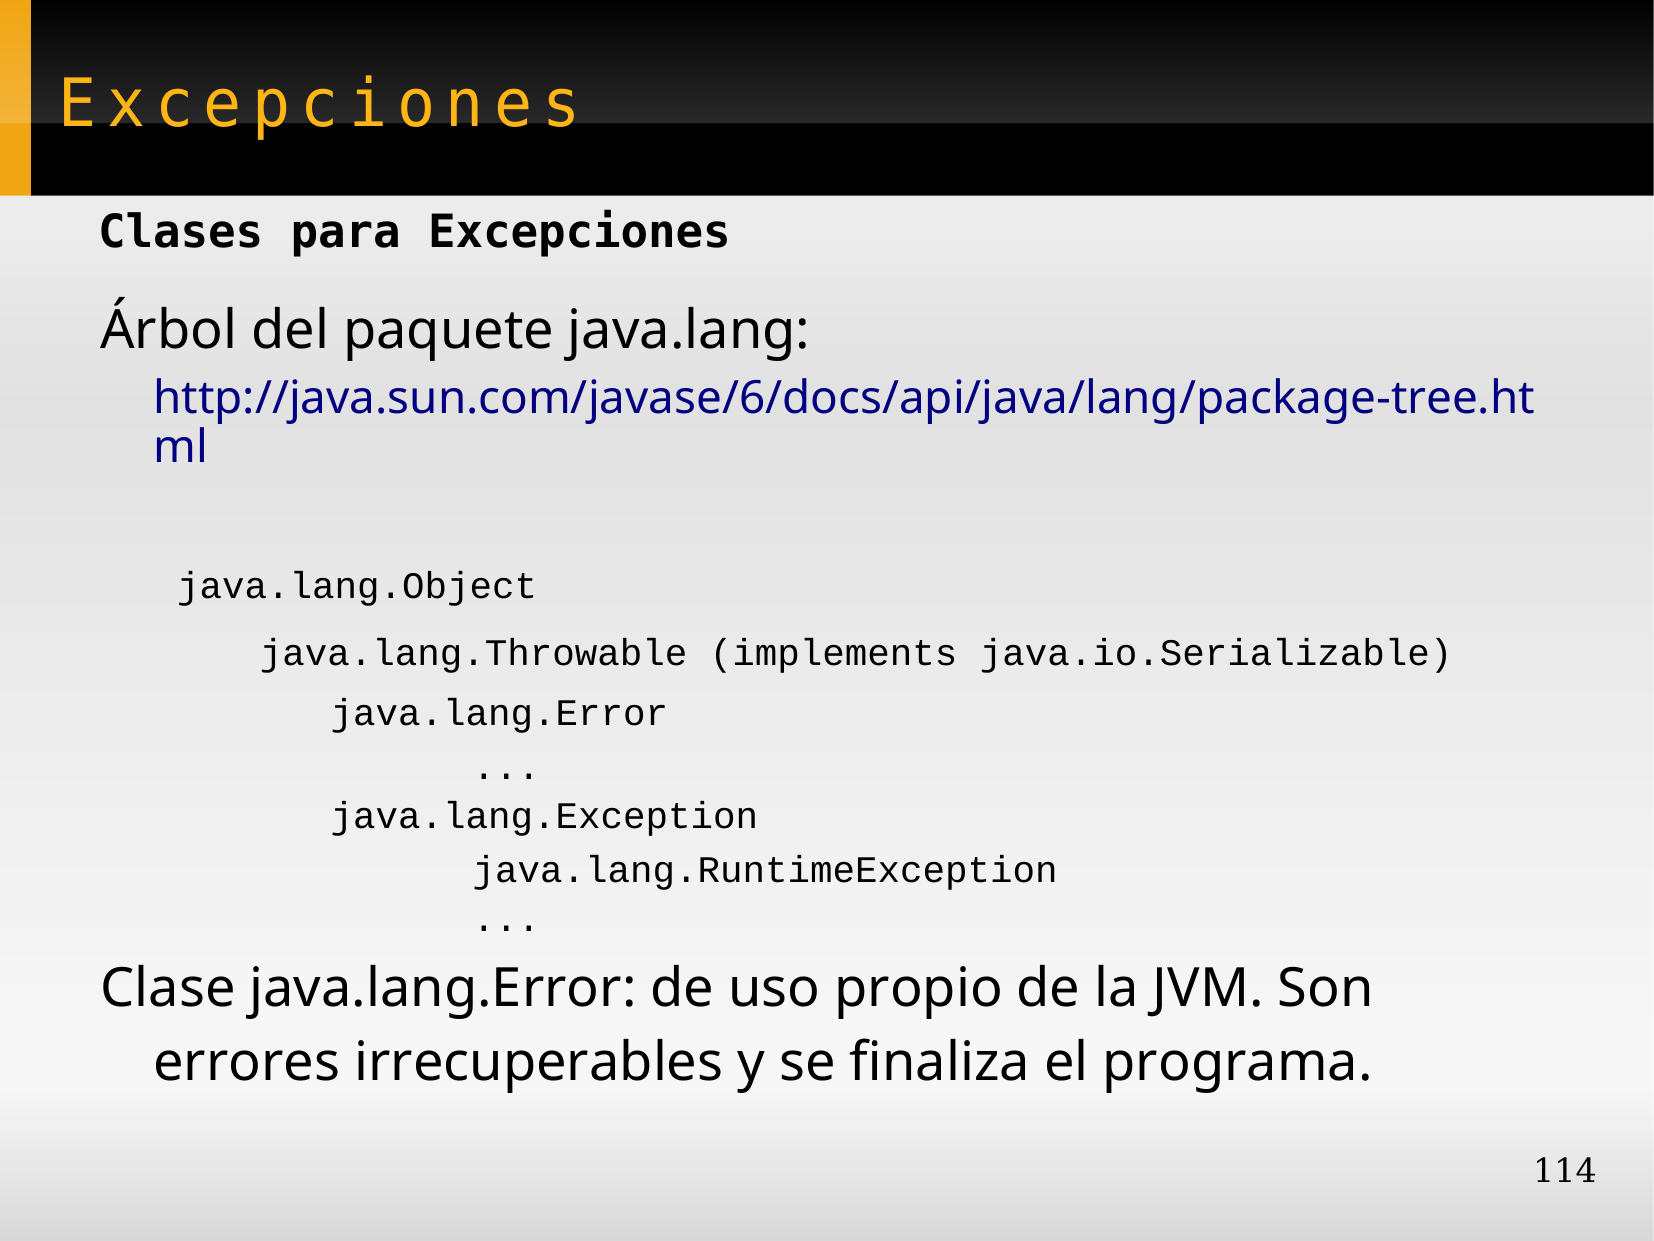

# Excepciones
Clases para Excepciones
Árbol del paquete java.lang:
http://java.sun.com/javase/6/docs/api/java/lang/package-tree.html
java.lang.Object
java.lang.Throwable (implements java.io.Serializable)
java.lang.Error
...
java.lang.Exception
java.lang.RuntimeException
...
Clase java.lang.Error: de uso propio de la JVM. Son errores irrecuperables y se finaliza el programa.
114